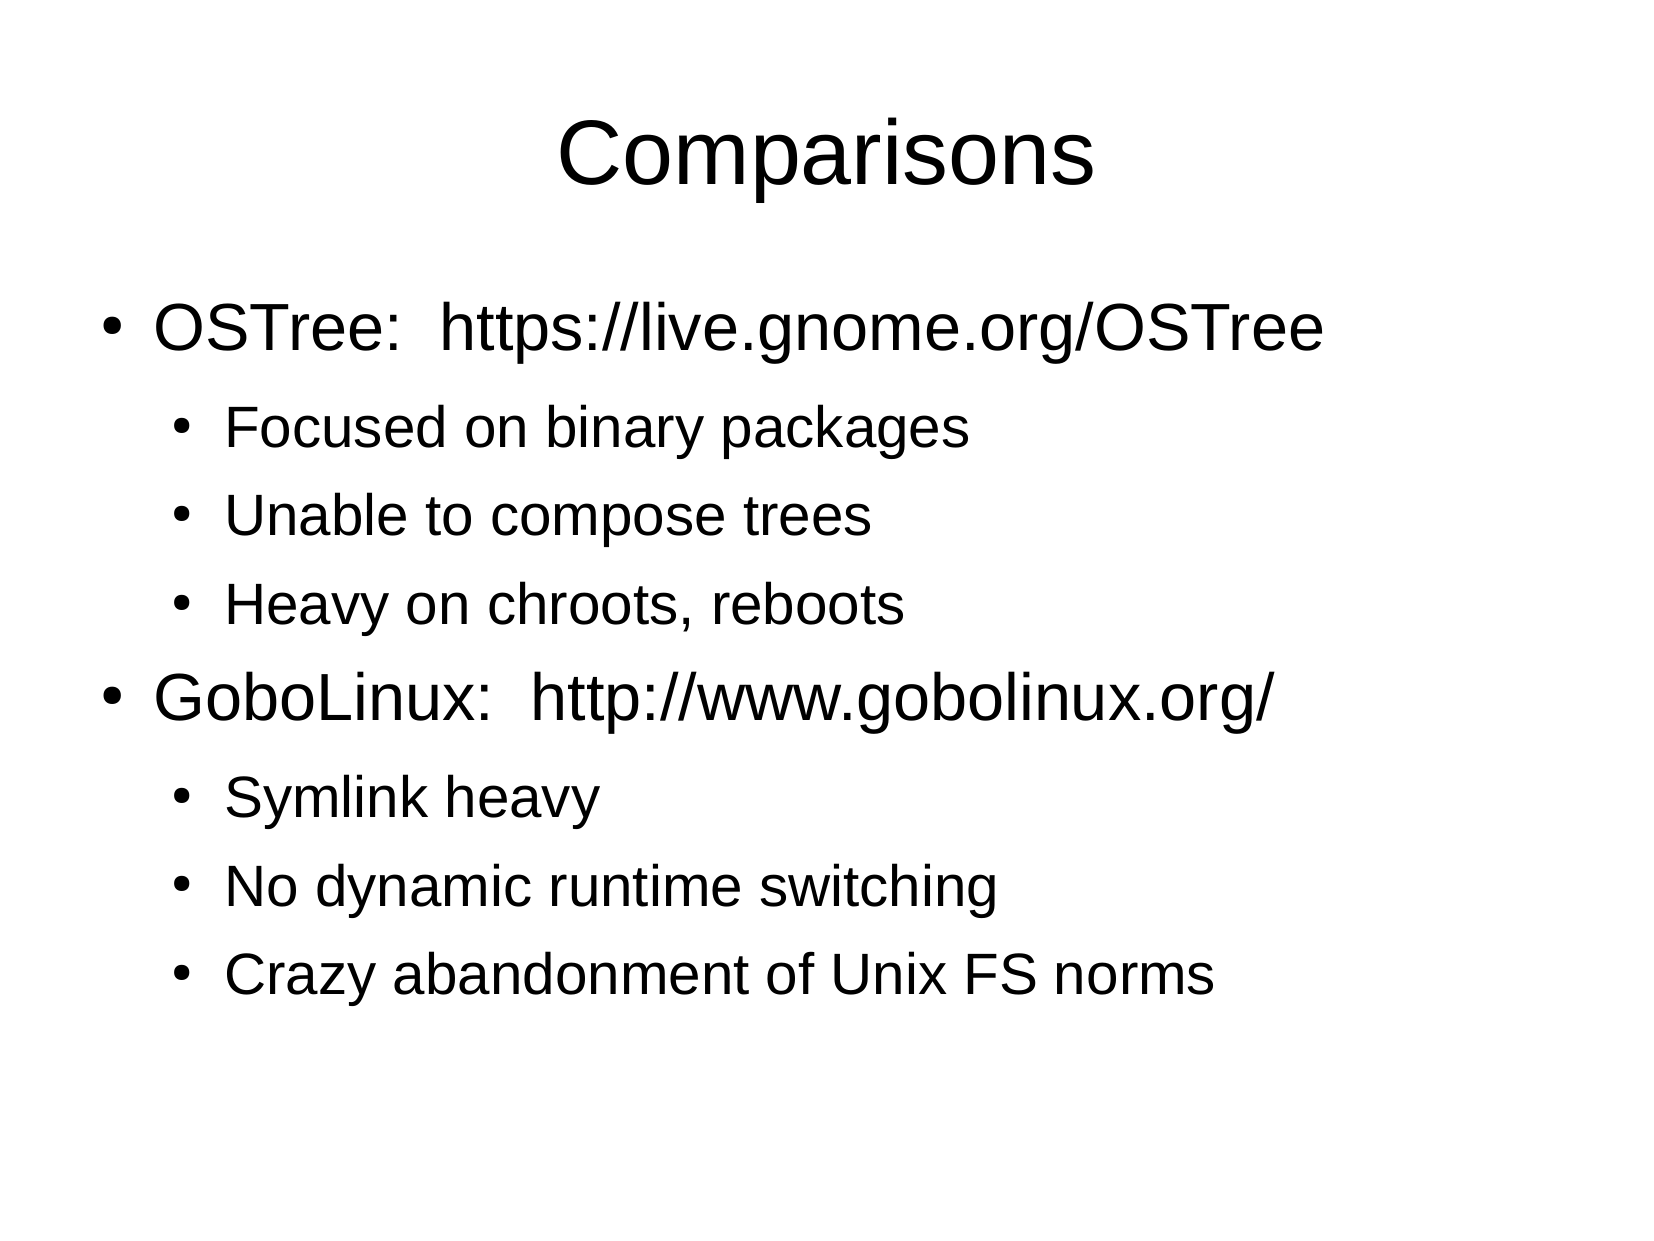

# Comparisons
OSTree: https://live.gnome.org/OSTree
Focused on binary packages
Unable to compose trees
Heavy on chroots, reboots
GoboLinux: http://www.gobolinux.org/
Symlink heavy
No dynamic runtime switching
Crazy abandonment of Unix FS norms